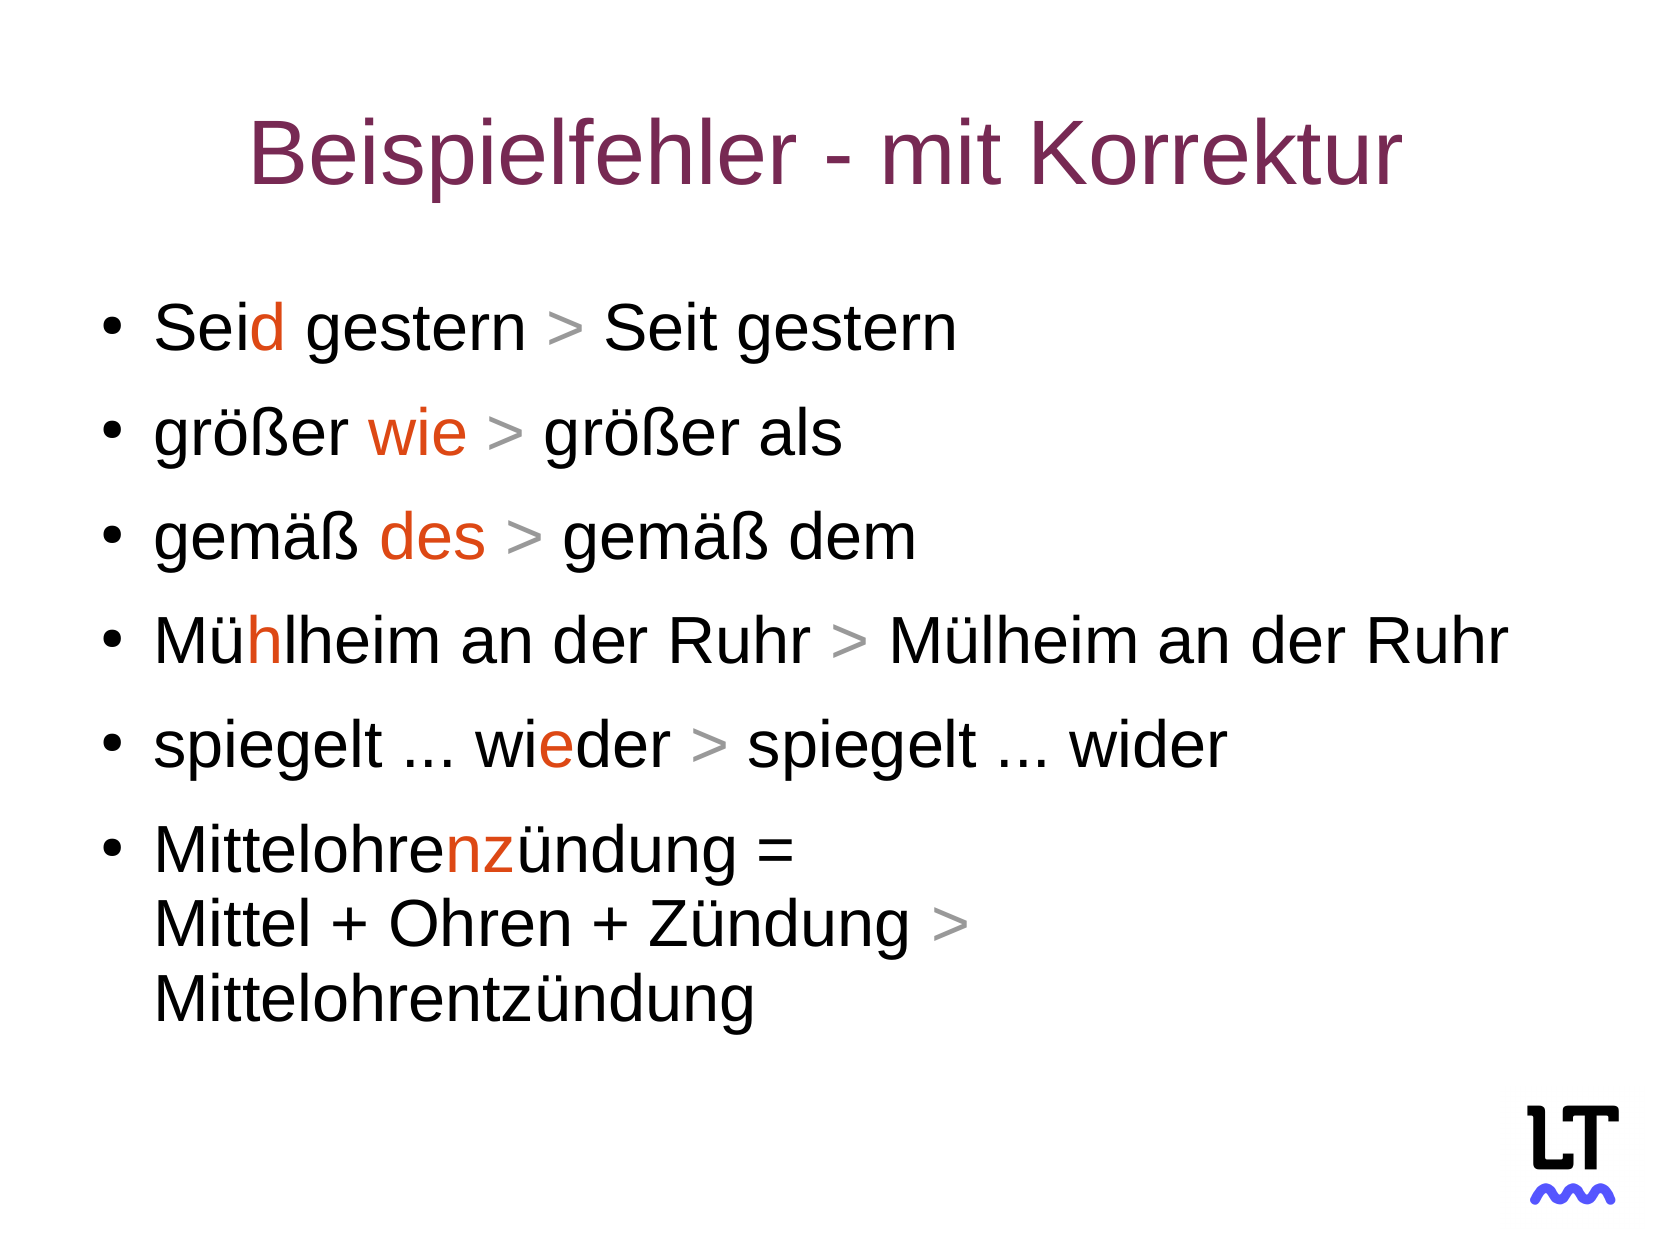

# Beispielfehler - mit Korrektur
Seid gestern > Seit gestern
größer wie > größer als
gemäß des > gemäß dem
Mühlheim an der Ruhr > Mülheim an der Ruhr
spiegelt ... wieder > spiegelt ... wider
Mittelohrenzündung =
Mittel + Ohren + Zündung > Mittelohrentzündung